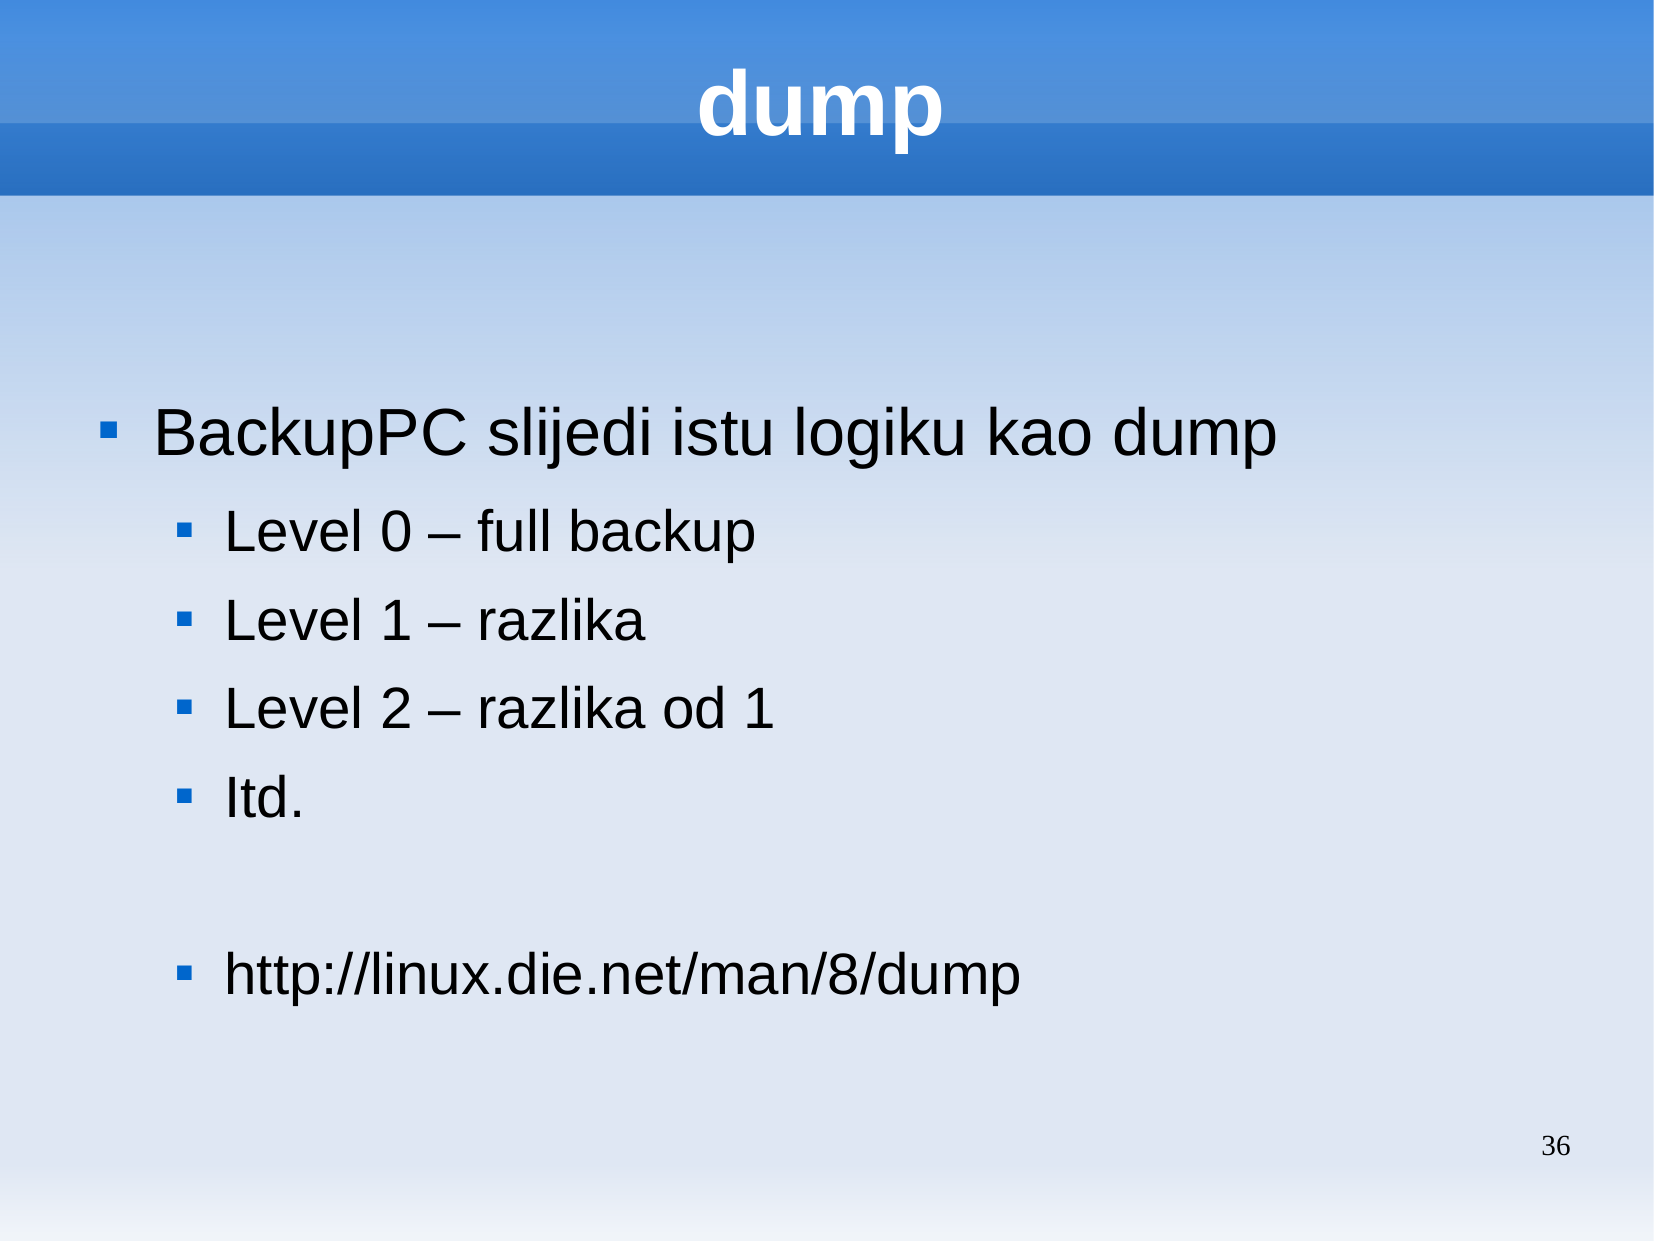

# dump
BackupPC slijedi istu logiku kao dump
Level 0 – full backup
Level 1 – razlika
Level 2 – razlika od 1
Itd.
http://linux.die.net/man/8/dump
36